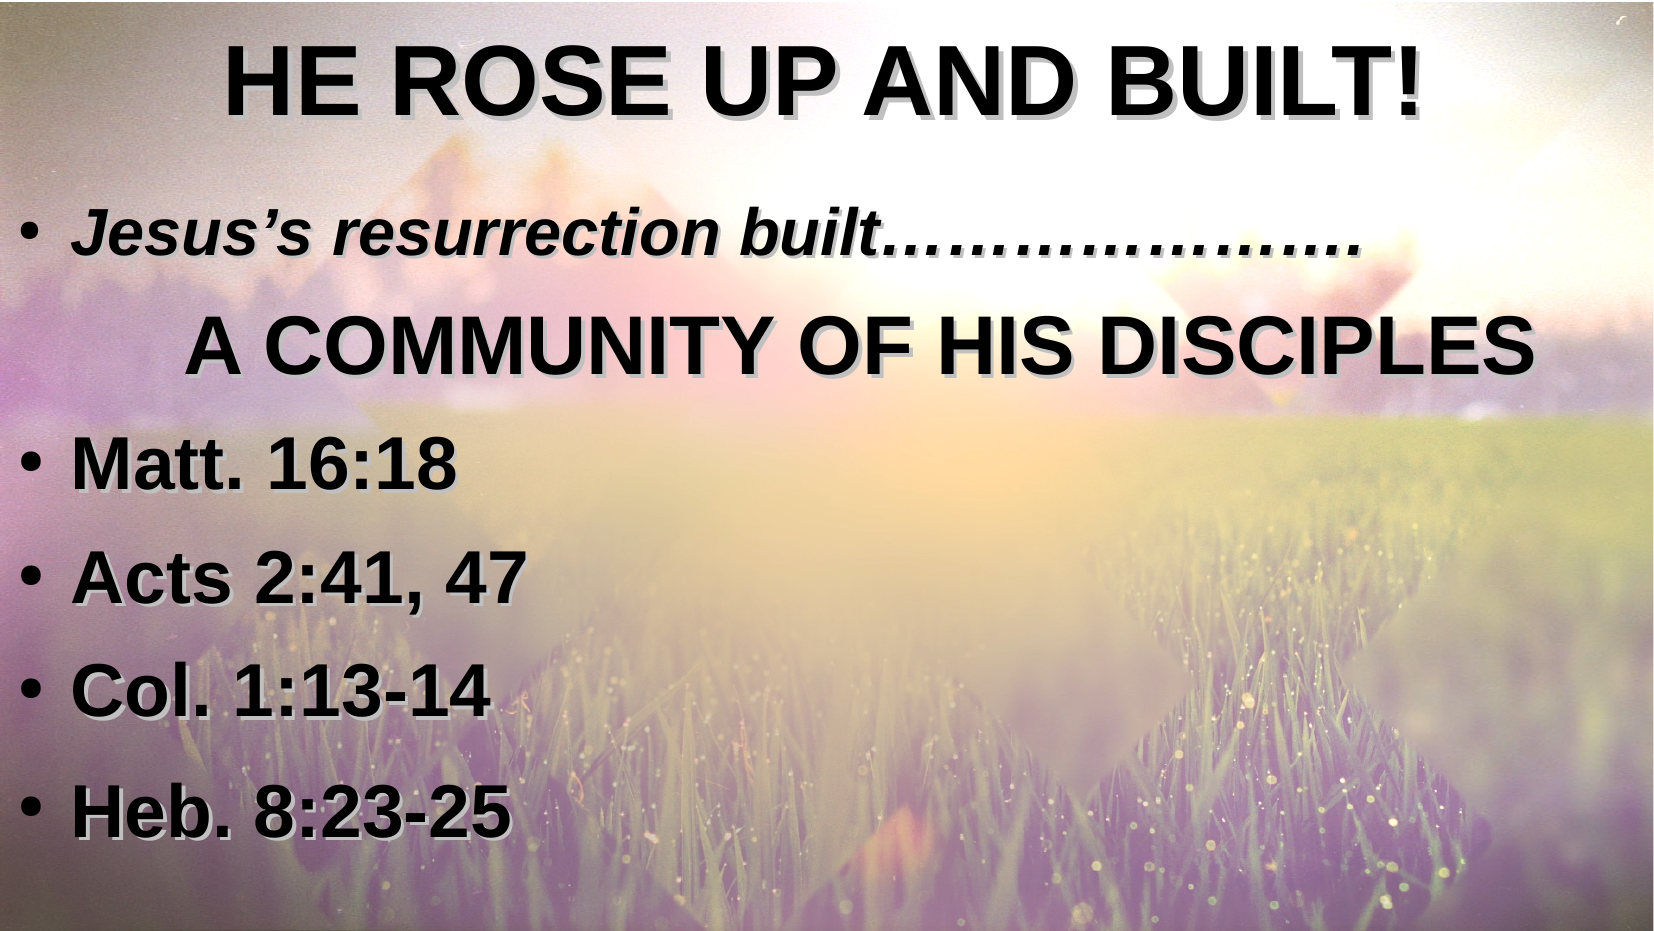

# HE ROSE UP AND BUILT!
Jesus’s resurrection built………………….
A COMMUNITY OF HIS DISCIPLES
Matt. 16:18
Acts 2:41, 47
Col. 1:13-14
Heb. 8:23-25